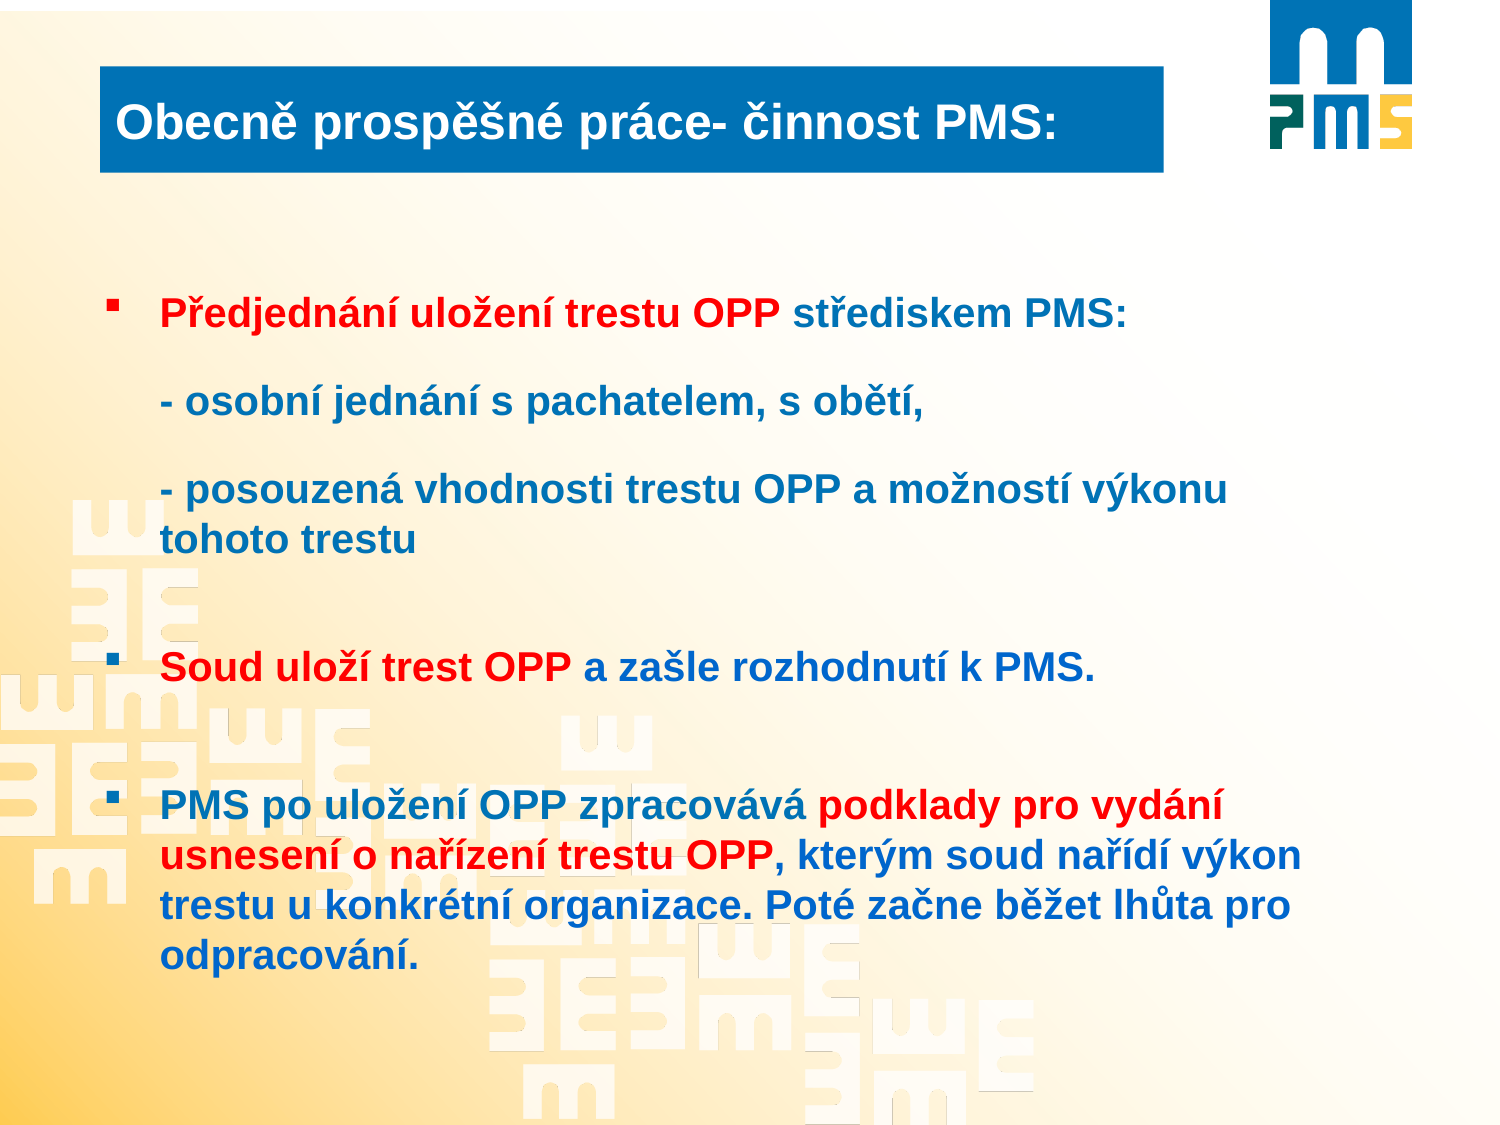

# Obecně prospěšné práce- činnost PMS:
Předjednání uložení trestu OPP střediskem PMS:
- osobní jednání s pachatelem, s obětí,
- posouzená vhodnosti trestu OPP a možností výkonu tohoto trestu
Soud uloží trest OPP a zašle rozhodnutí k PMS.
PMS po uložení OPP zpracovává podklady pro vydání usnesení o nařízení trestu OPP, kterým soud nařídí výkon trestu u konkrétní organizace. Poté začne běžet lhůta pro odpracování.